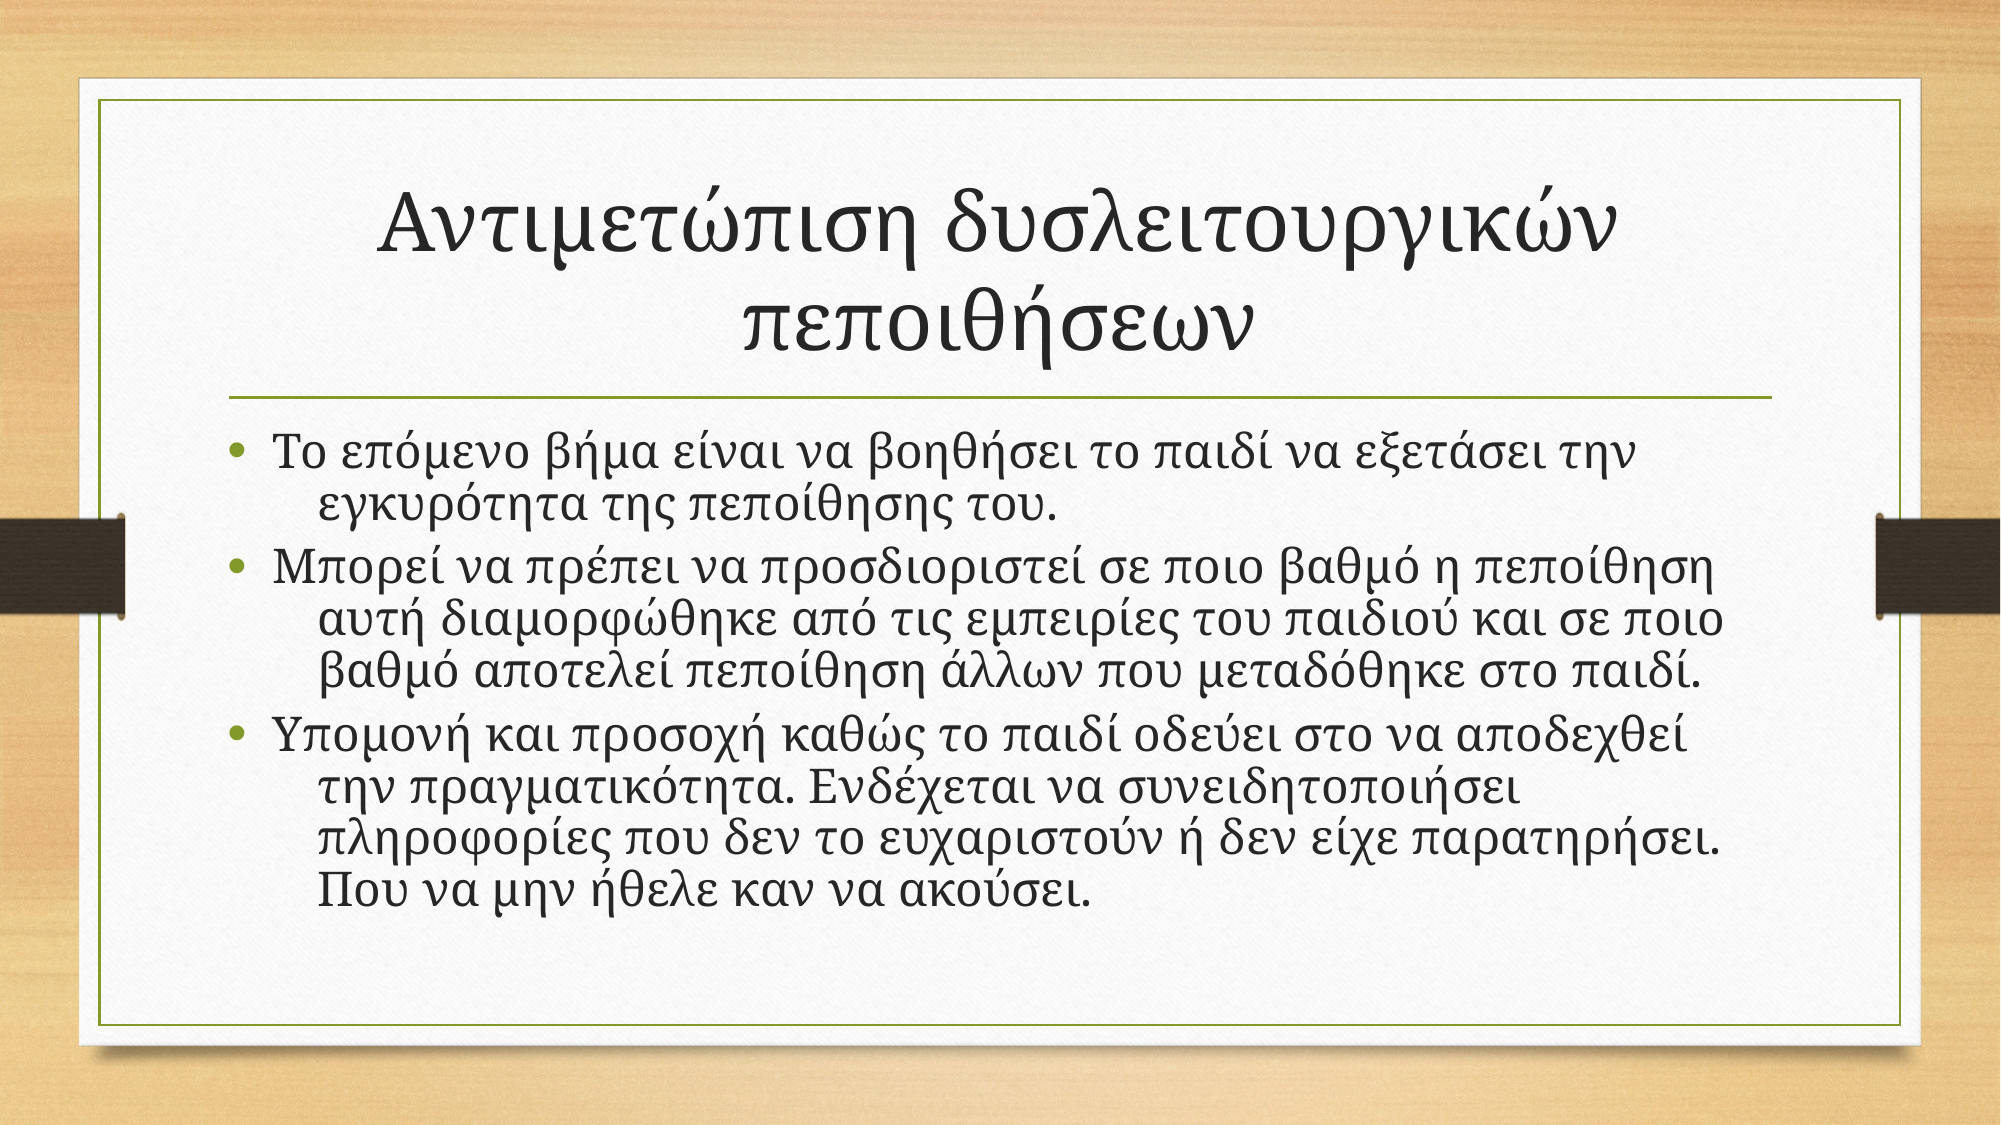

# Αντιμετώπιση δυσλειτουργικών πεποιθήσεων
Το επόμενο βήμα είναι να βοηθήσει το παιδί να εξετάσει την εγκυρότητα της πεποίθησης του.
Μπορεί να πρέπει να προσδιοριστεί σε ποιο βαθμό η πεποίθηση αυτή διαμορφώθηκε από τις εμπειρίες του παιδιού και σε ποιο βαθμό αποτελεί πεποίθηση άλλων που μεταδόθηκε στο παιδί.
Υπομονή και προσοχή καθώς το παιδί οδεύει στο να αποδεχθεί την πραγματικότητα. Ενδέχεται να συνειδητοποιήσει πληροφορίες που δεν το ευχαριστούν ή δεν είχε παρατηρήσει. Που να μην ήθελε καν να ακούσει.